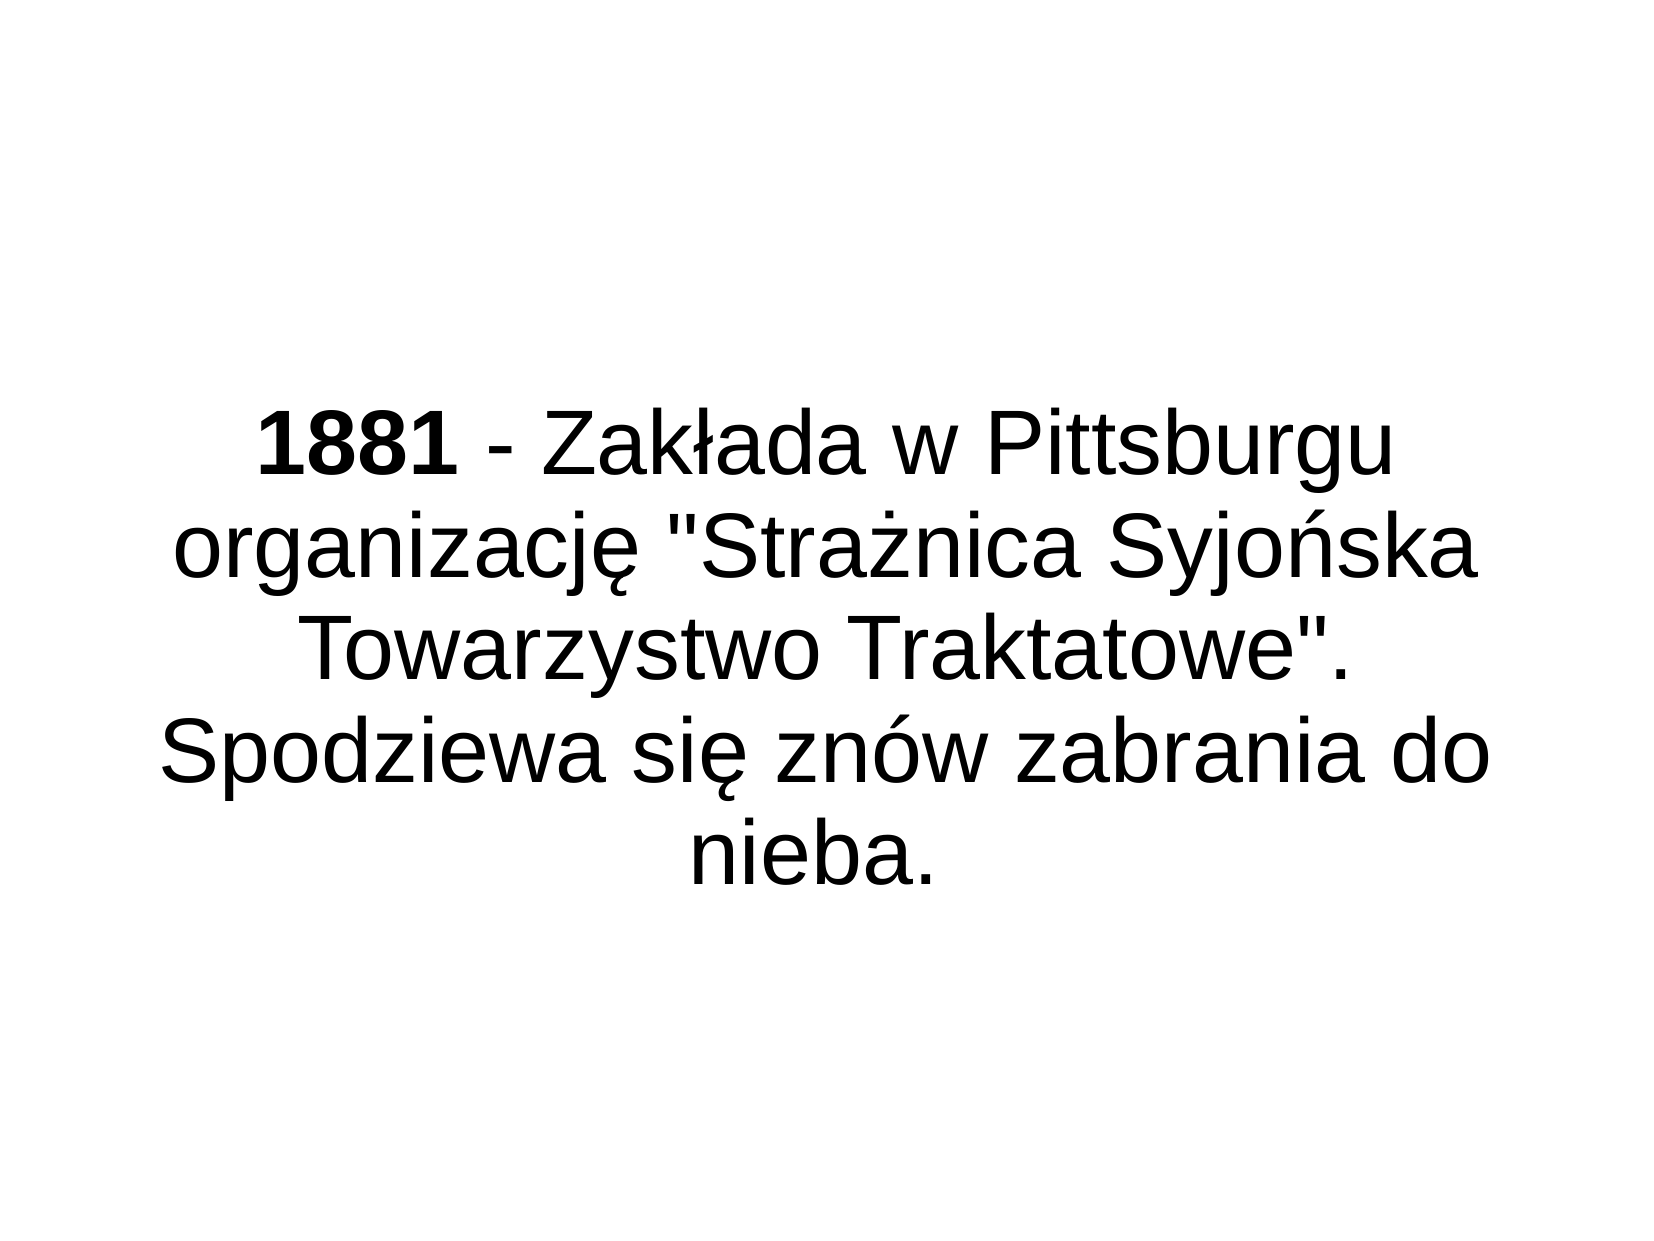

#
1881 - Zakłada w Pittsburgu organizację "Strażnica Syjońska Towarzystwo Traktatowe". Spodziewa się znów zabrania do nieba.